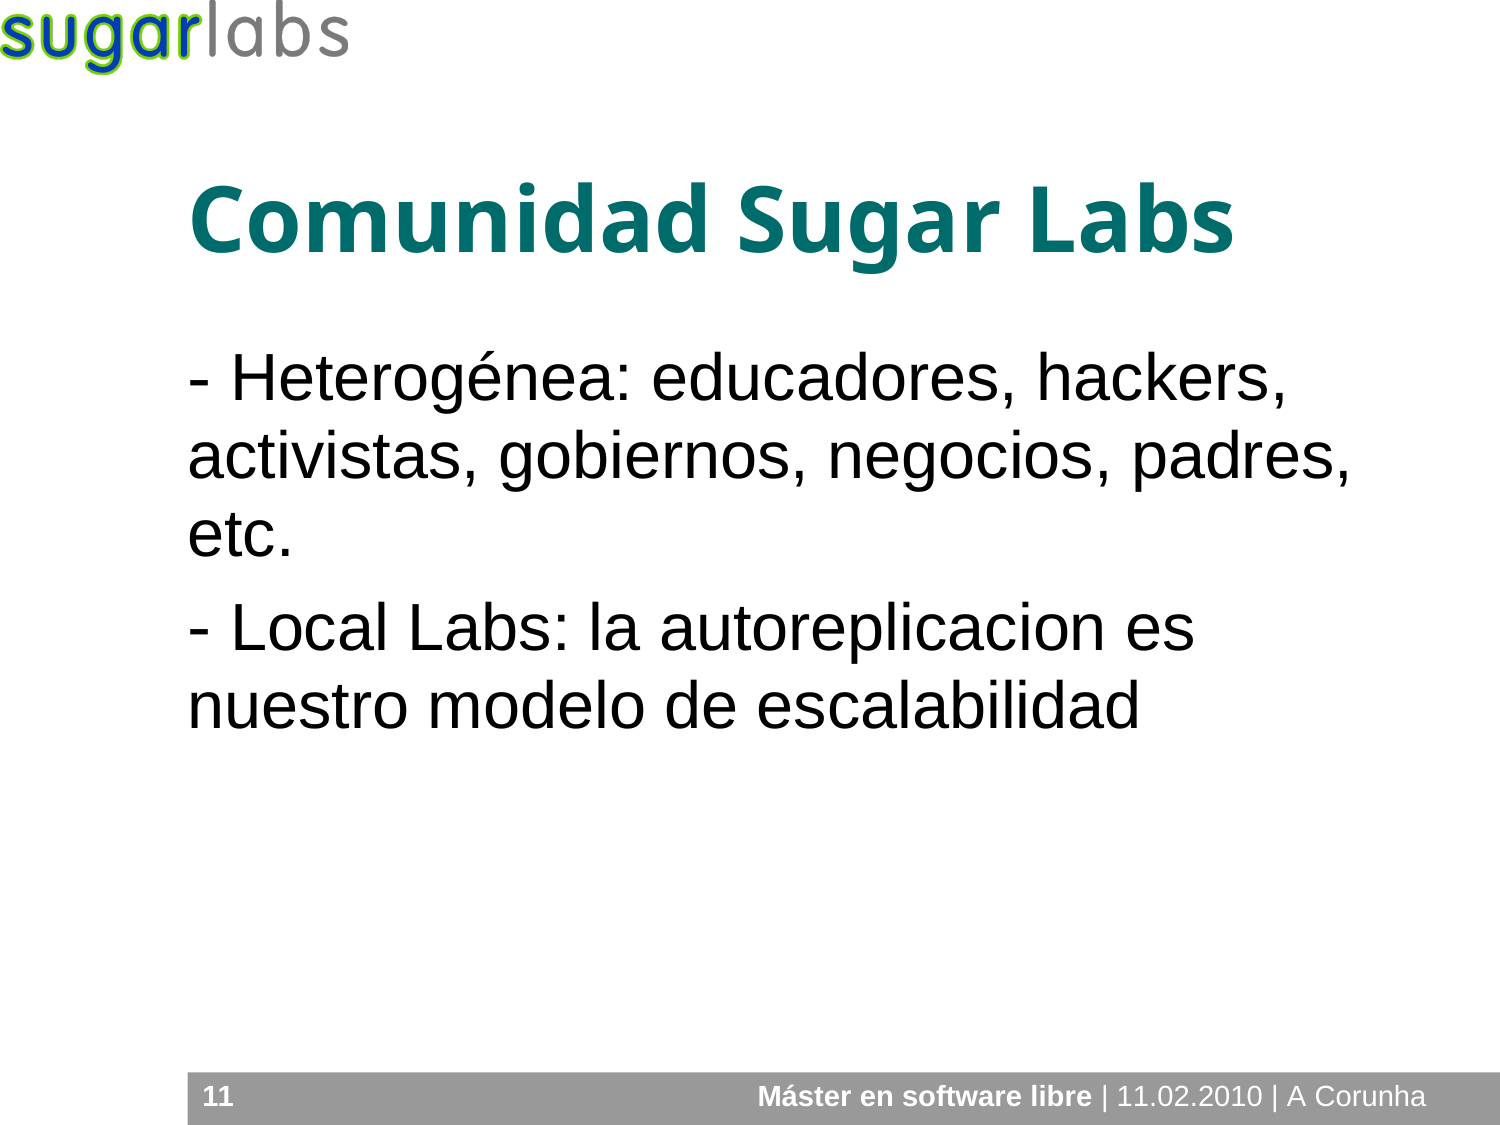

# Comunidad Sugar Labs
 Heterogénea: educadores, hackers, activistas, gobiernos, negocios, padres, etc.
 Local Labs: la autoreplicacion es nuestro modelo de escalabilidad